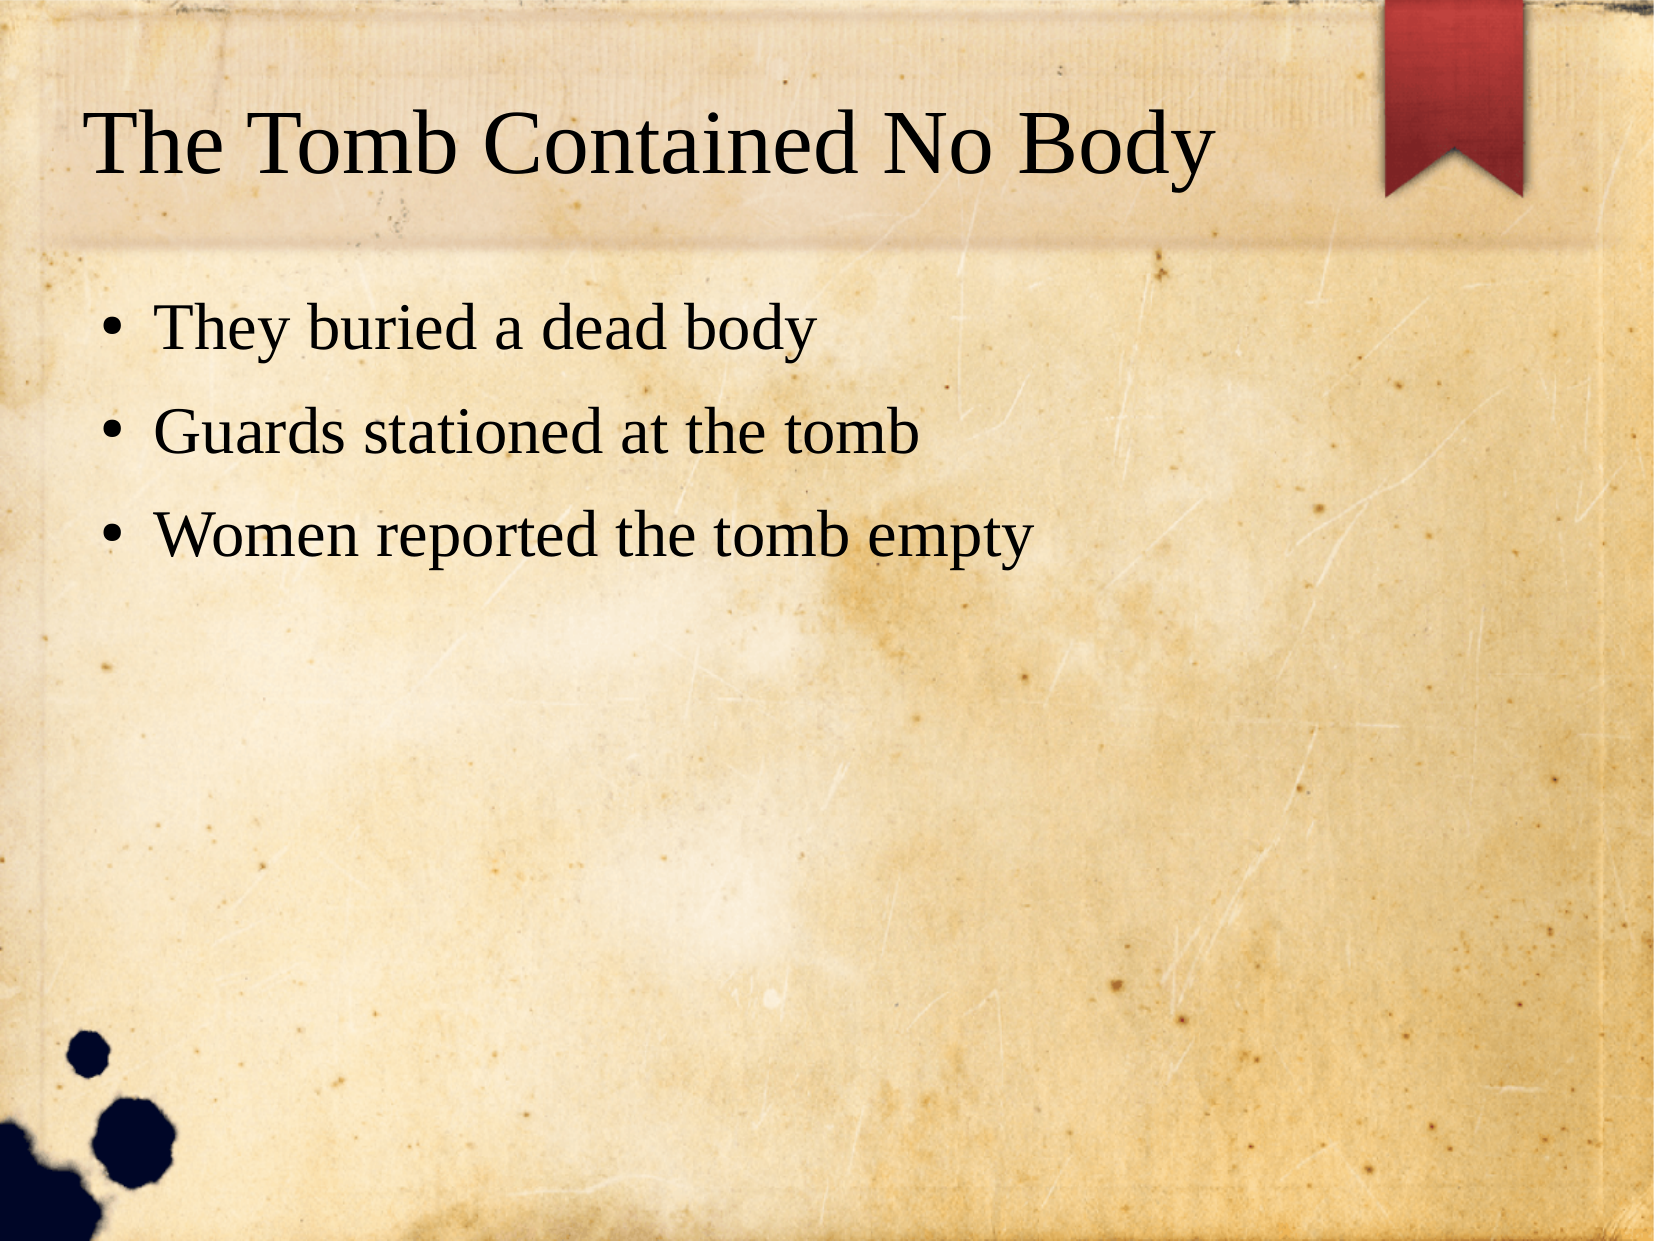

# The Tomb Contained No Body
They buried a dead body
Guards stationed at the tomb
Women reported the tomb empty